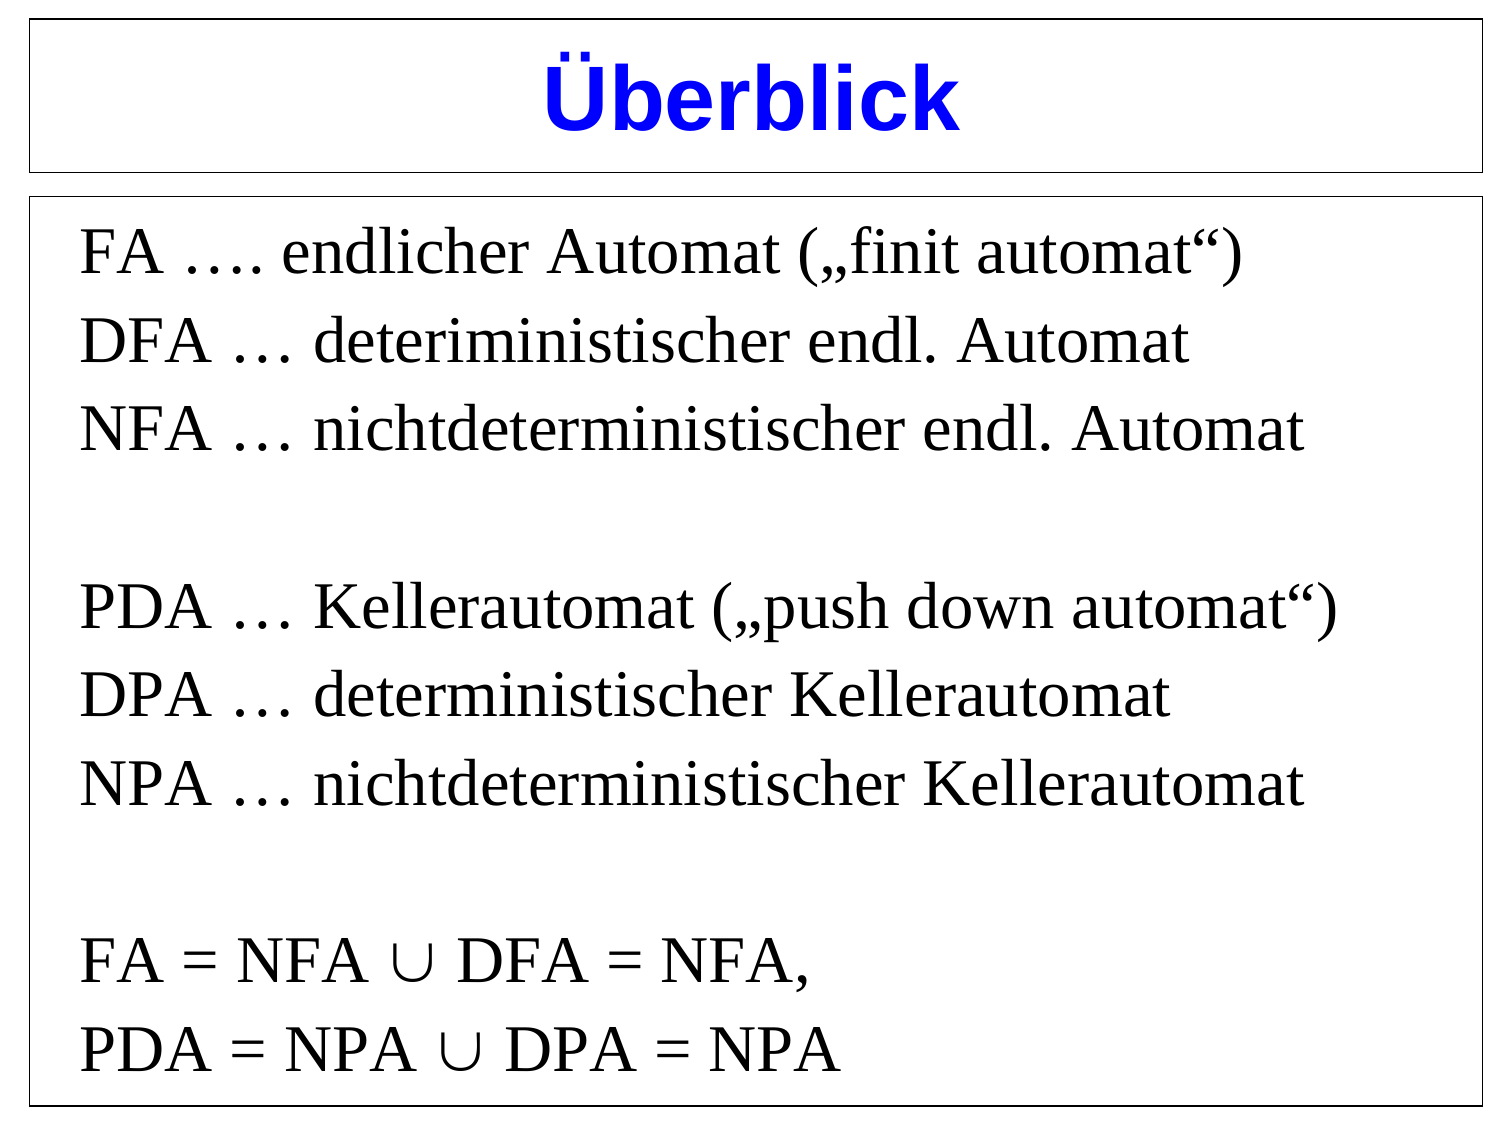

# Überblick
FA …. endlicher Automat („finit automat“)
DFA … deteriministischer endl. Automat
NFA … nichtdeterministischer endl. Automat
PDA … Kellerautomat („push down automat“)
DPA … deterministischer Kellerautomat
NPA … nichtdeterministischer Kellerautomat
FA = NFA  DFA = NFA,
PDA = NPA  DPA = NPA